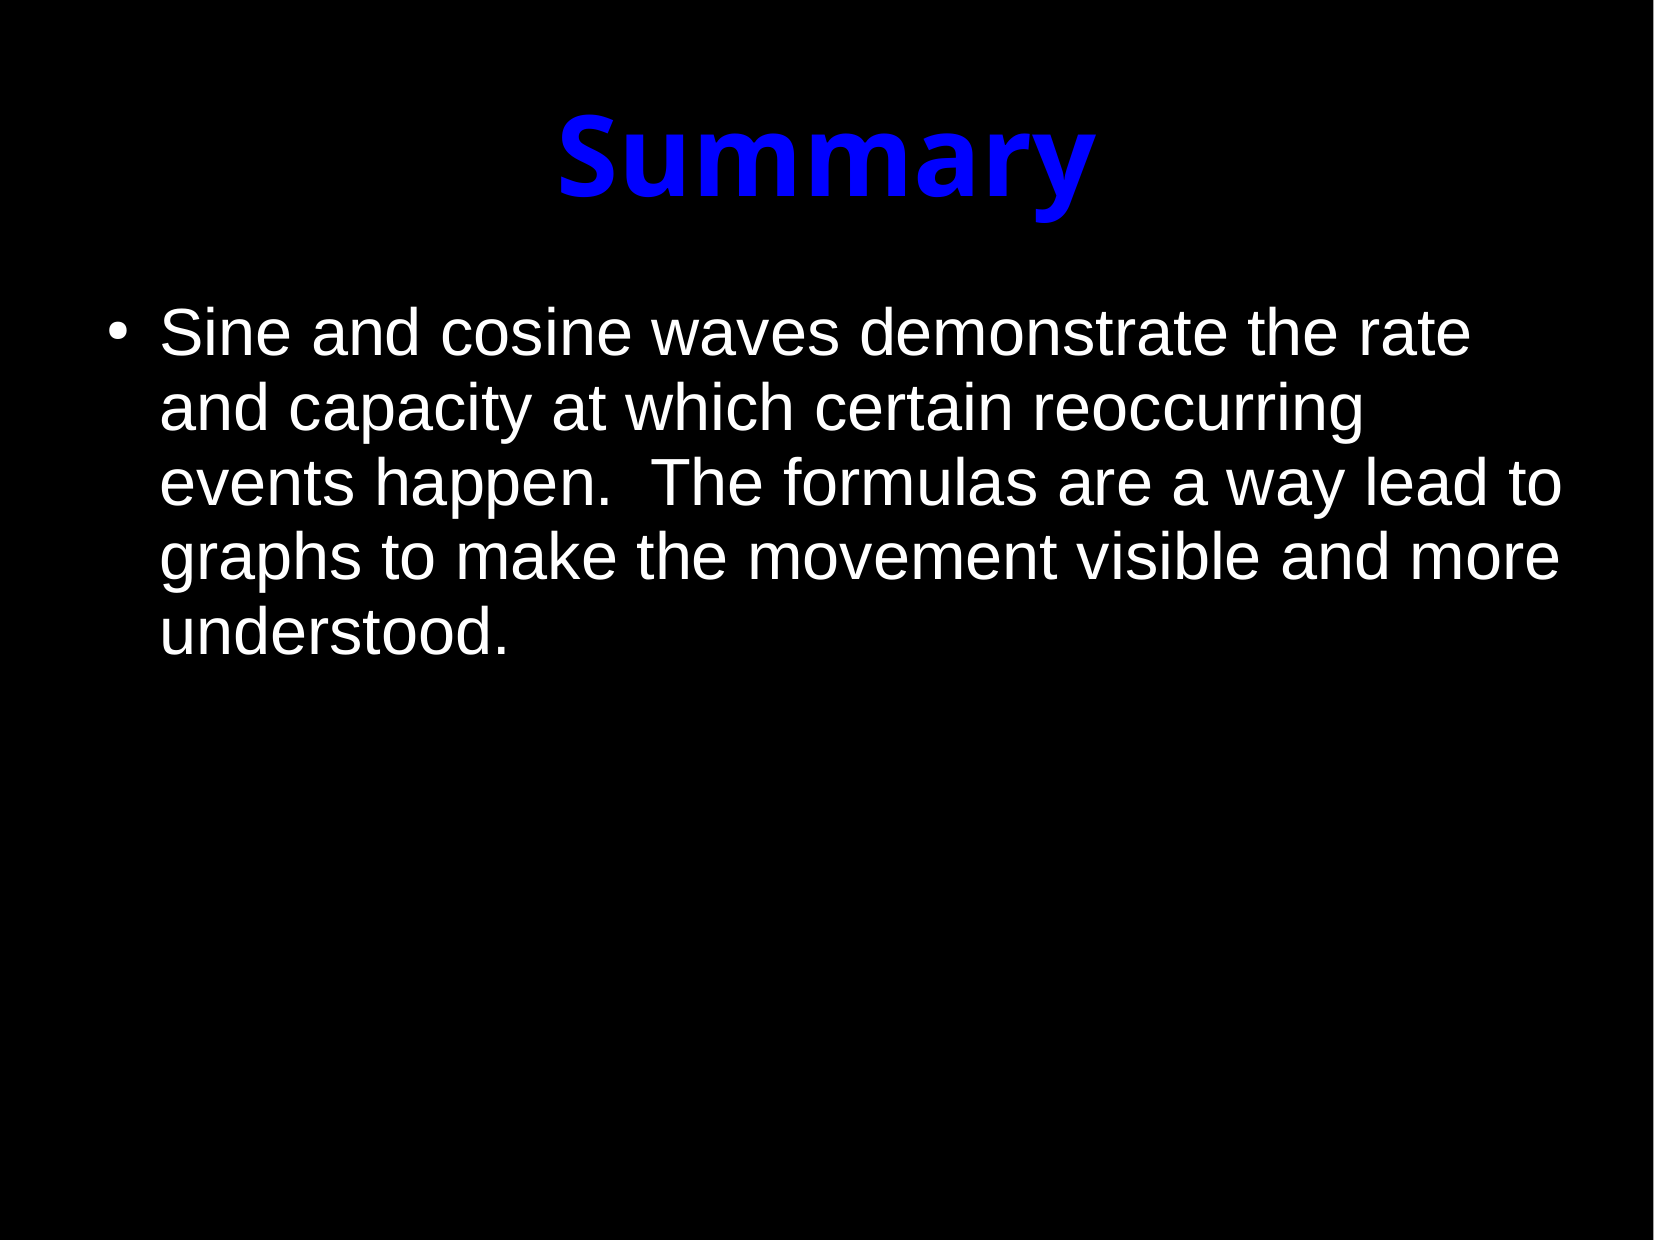

# Summary
Sine and cosine waves demonstrate the rate and capacity at which certain reoccurring events happen. The formulas are a way lead to graphs to make the movement visible and more understood.